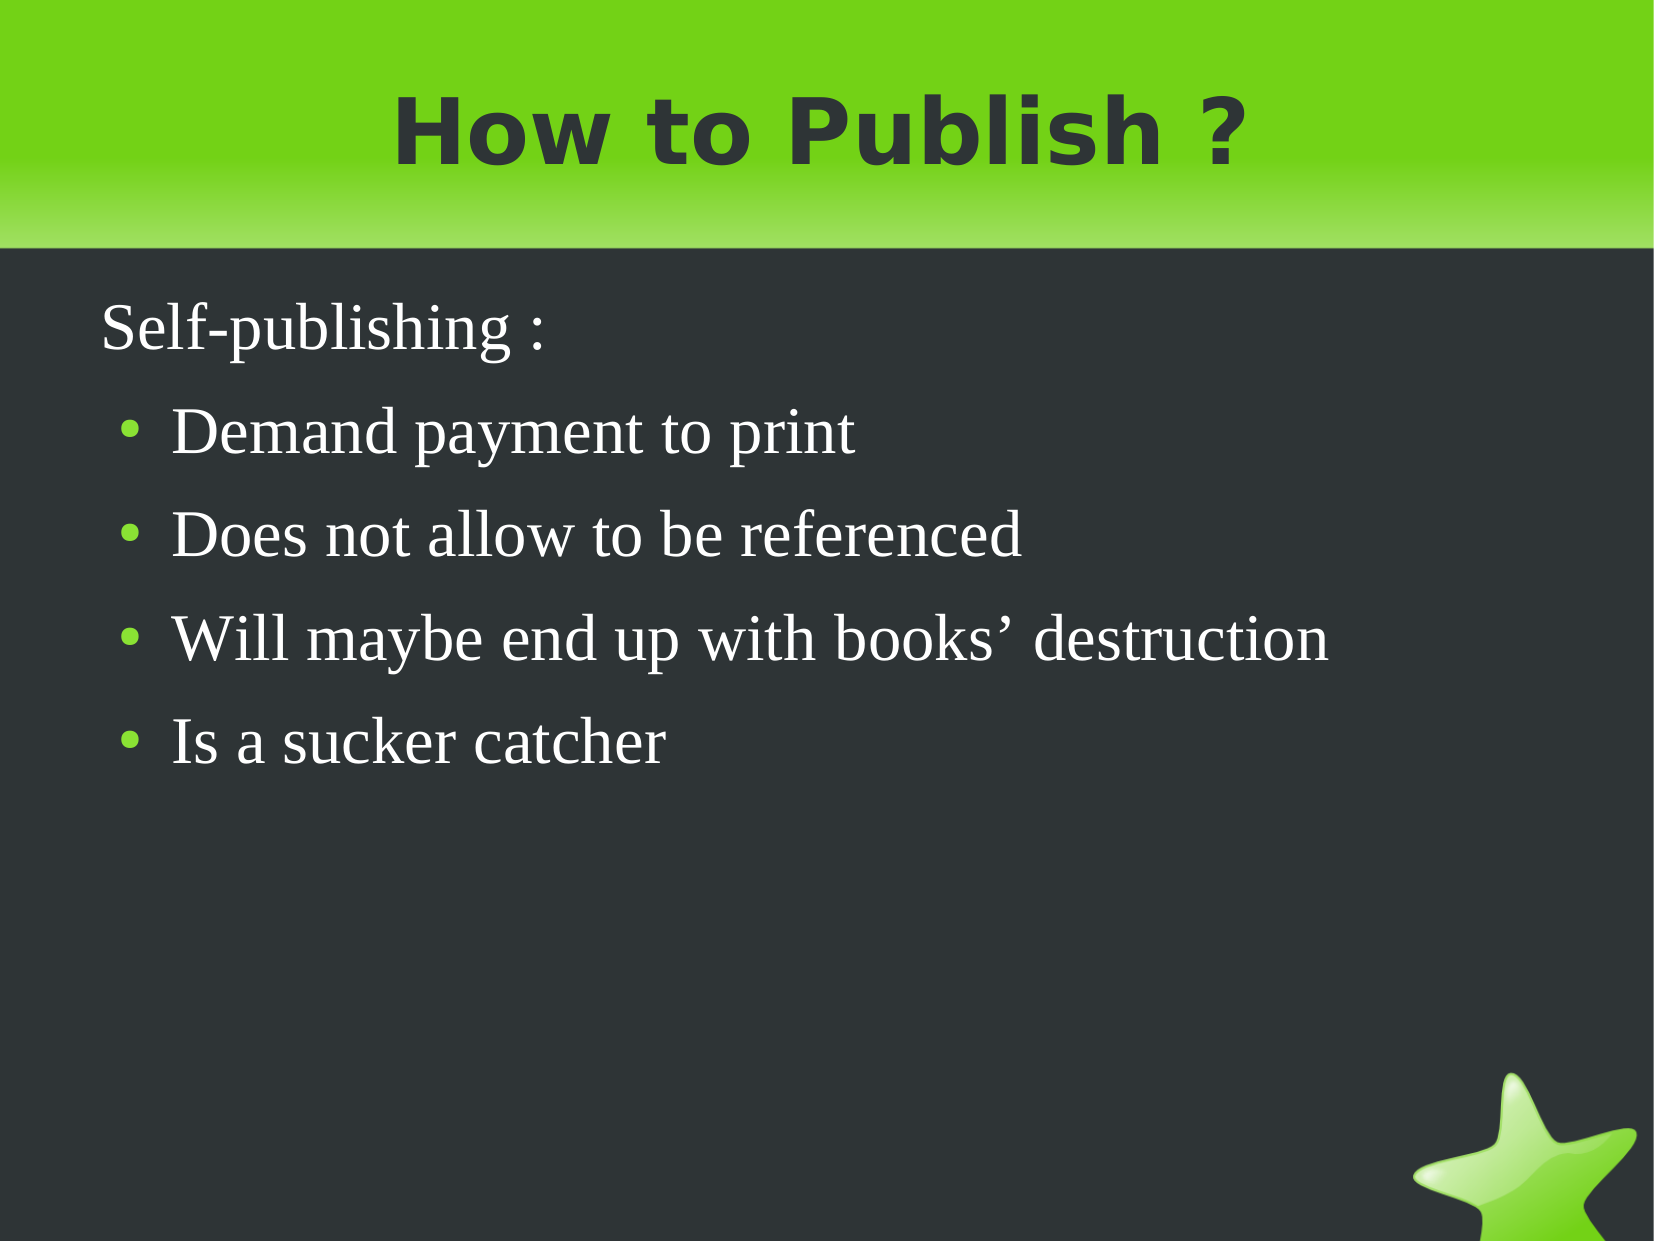

# How to Publish ?
Self-publishing :
Demand payment to print
Does not allow to be referenced
Will maybe end up with books’ destruction
Is a sucker catcher